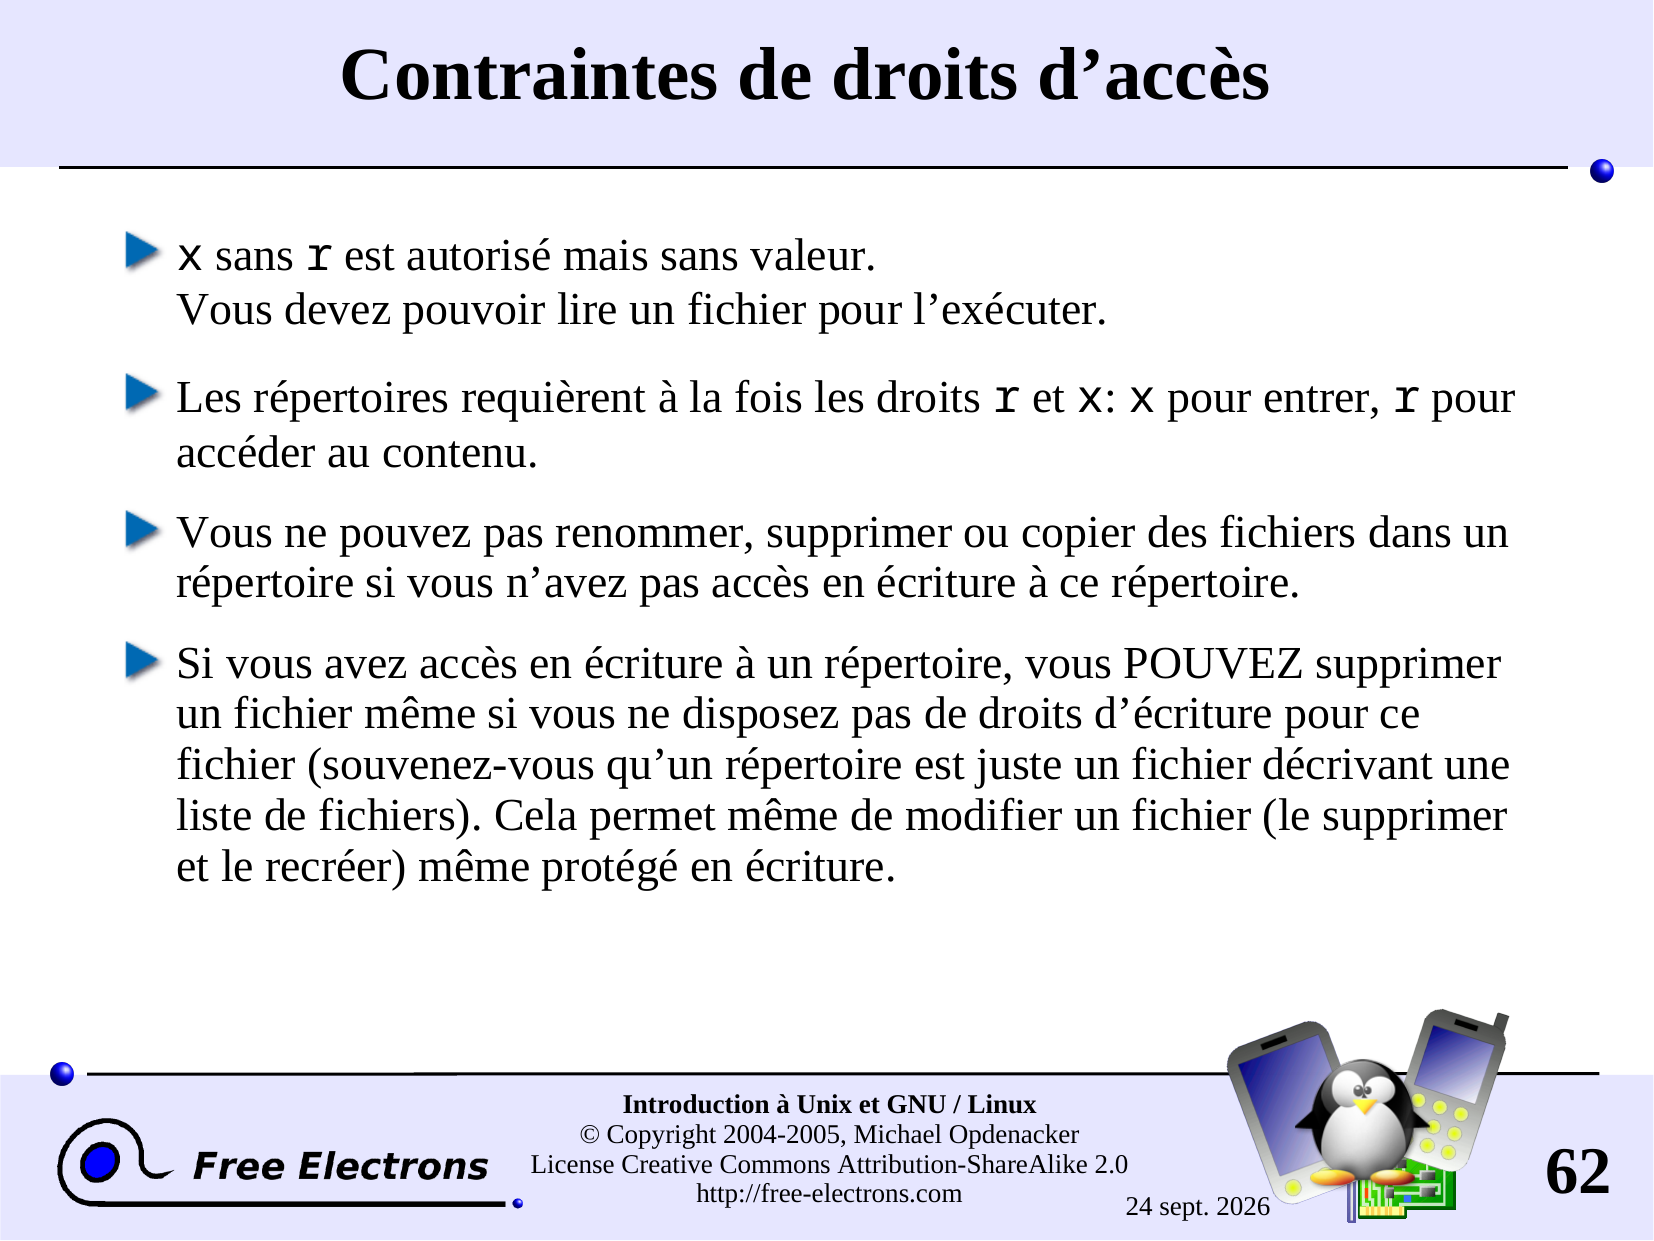

# Contraintes de droits d’accès
x sans r est autorisé mais sans valeur.
Vous devez pouvoir lire un fichier pour l’exécuter.
Les répertoires requièrent à la fois les droits r et x: x pour entrer, r pour accéder au contenu.
Vous ne pouvez pas renommer, supprimer ou copier des fichiers dans un répertoire si vous n’avez pas accès en écriture à ce répertoire.
Si vous avez accès en écriture à un répertoire, vous POUVEZ supprimer un fichier même si vous ne disposez pas de droits d’écriture pour ce fichier (souvenez-vous qu’un répertoire est juste un fichier décrivant une liste de fichiers). Cela permet même de modifier un fichier (le supprimer et le recréer) même protégé en écriture.